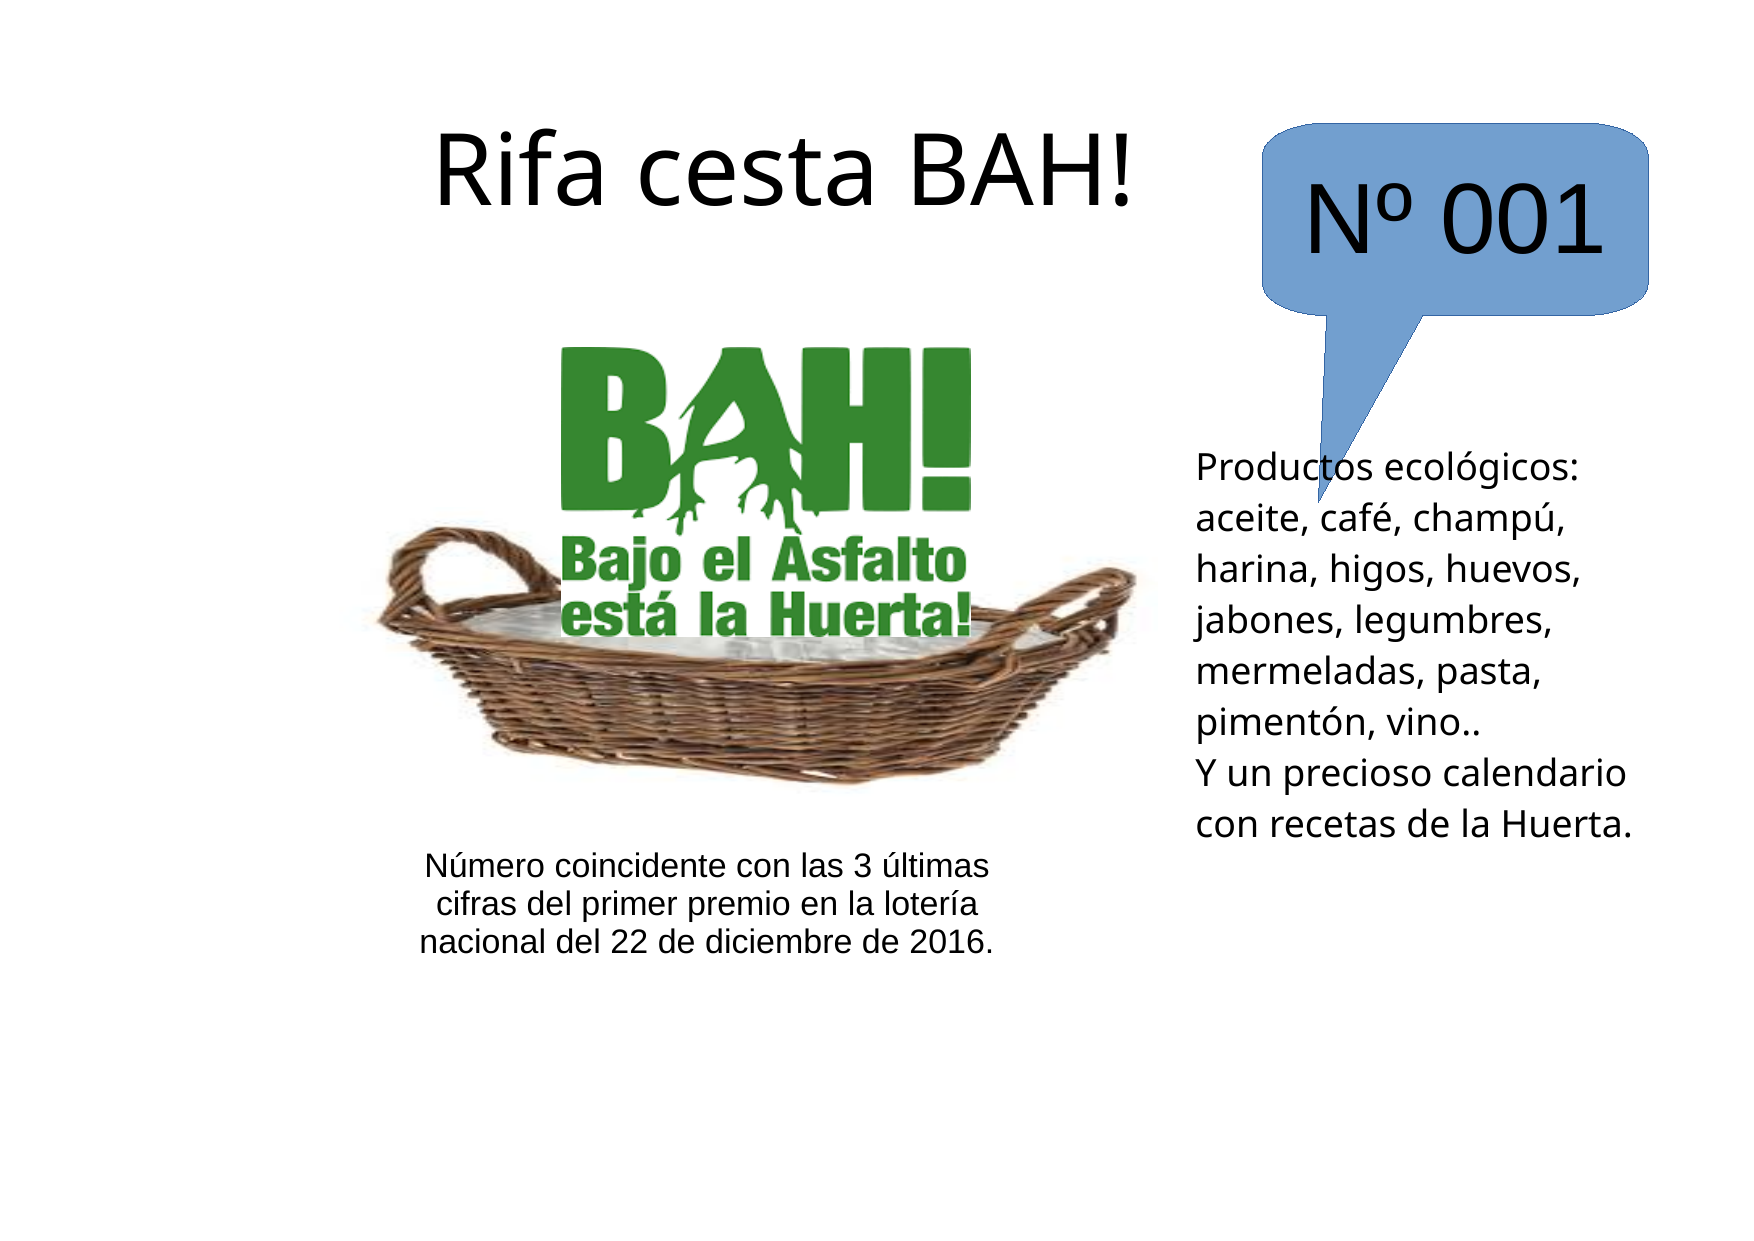

# Rifa cesta BAH!
Nº 001
Productos ecológicos: aceite, café, champú, harina, higos, huevos, jabones, legumbres, mermeladas, pasta, pimentón, vino..
Y un precioso calendario con recetas de la Huerta.
Número coincidente con las 3 últimas cifras del primer premio en la lotería nacional del 22 de diciembre de 2016.